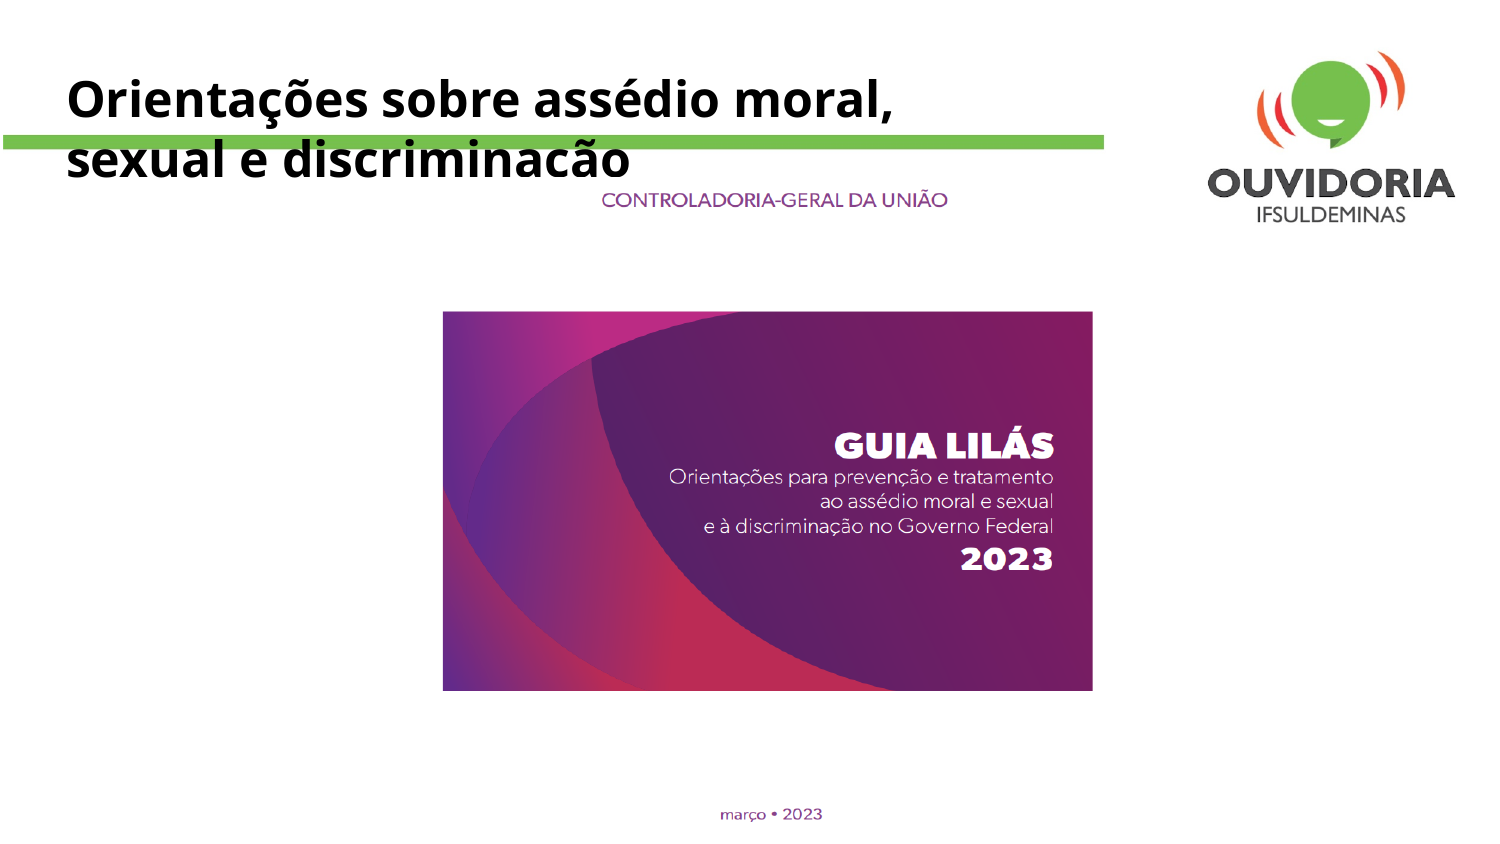

Orientações sobre assédio moral, sexual e discriminação
#